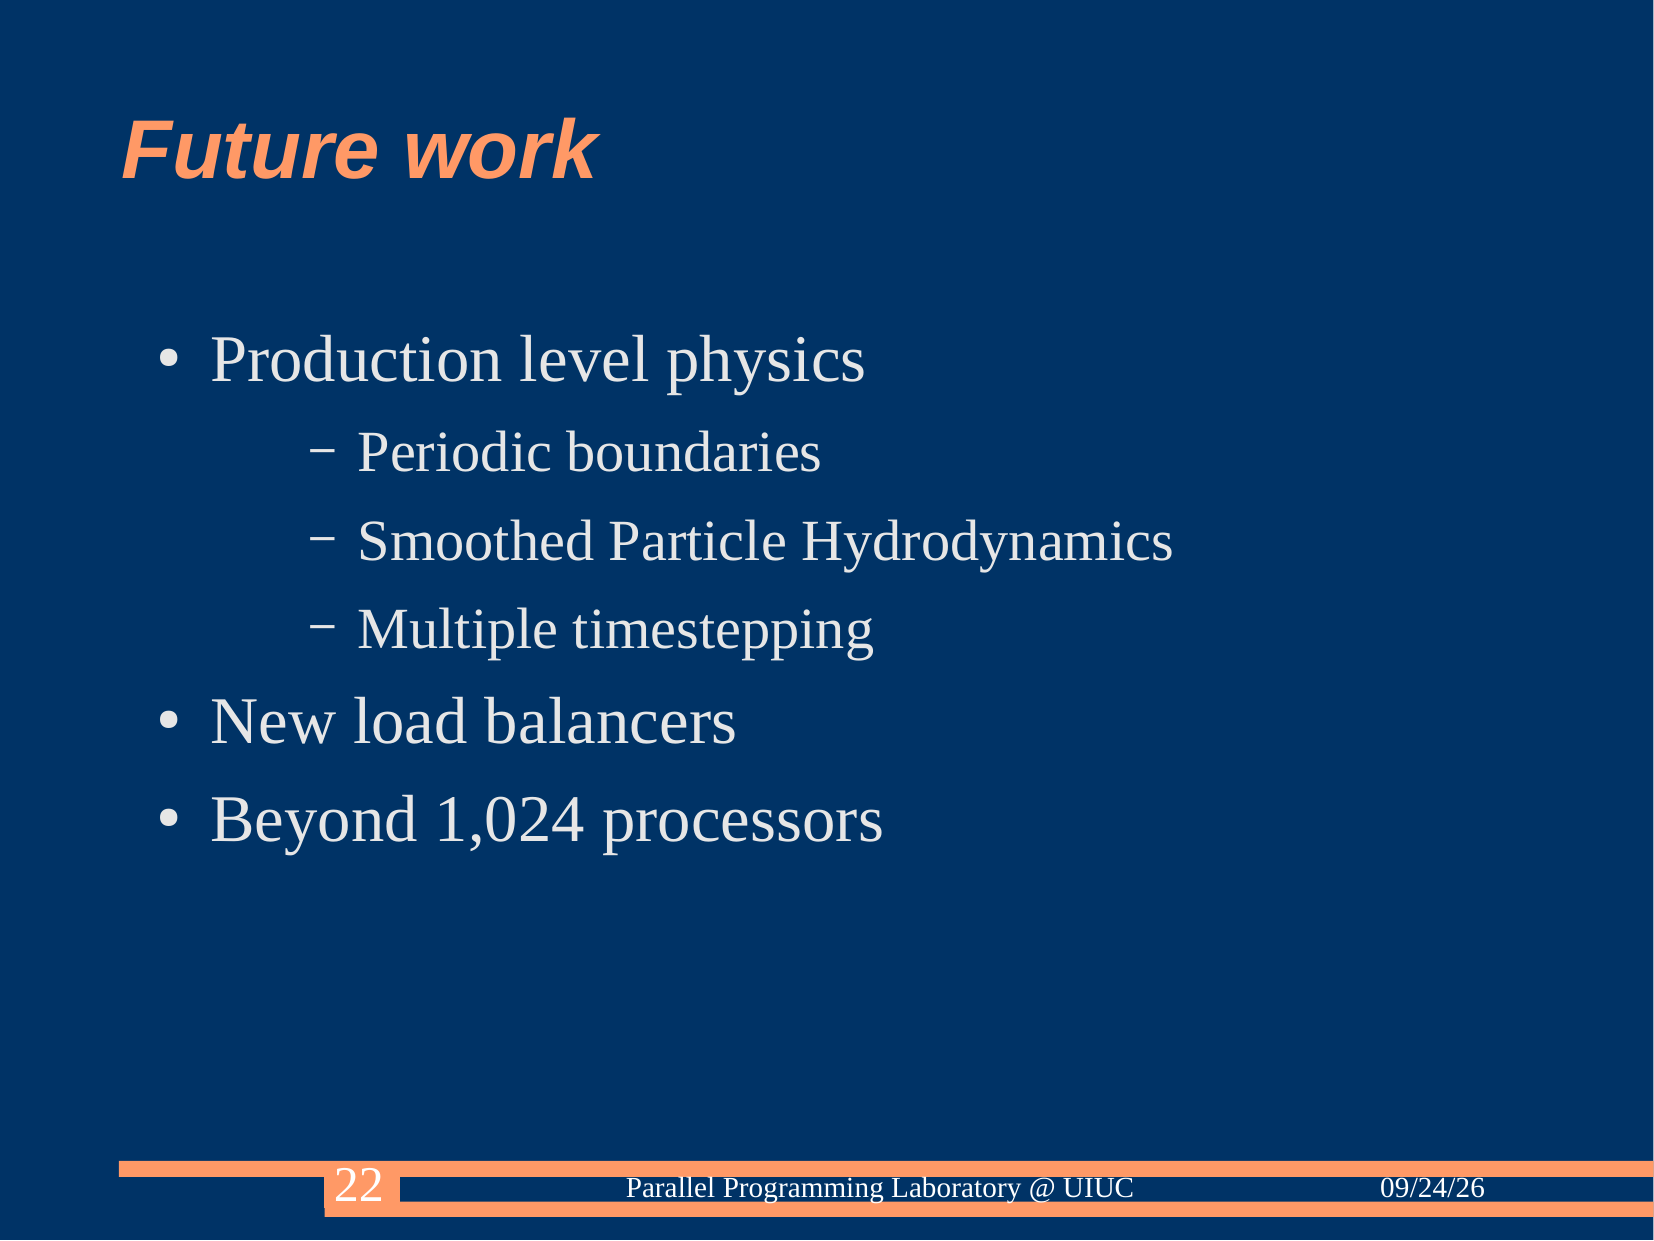

# Future work
Production level physics
Periodic boundaries
Smoothed Particle Hydrodynamics
Multiple timestepping
New load balancers
Beyond 1,024 processors
Parallel Programming Laboratory @ UIUC